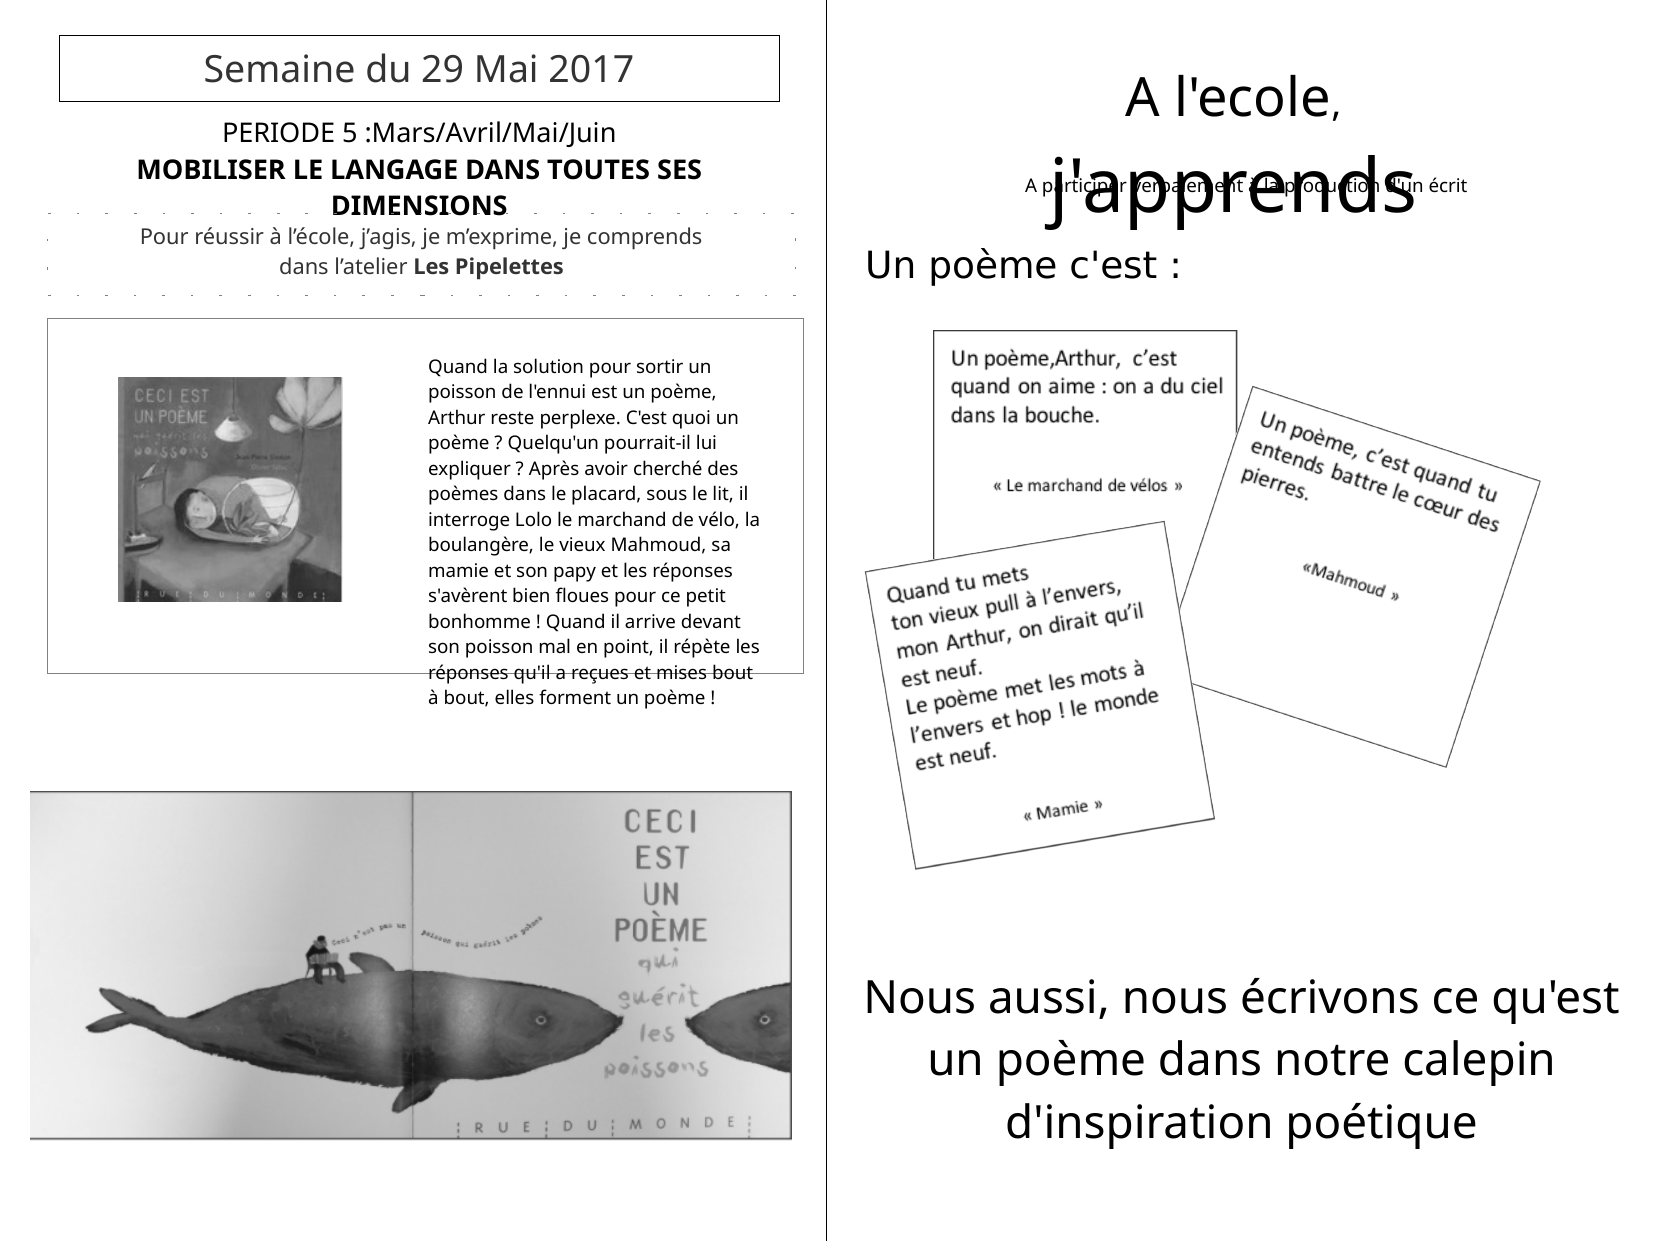

Semaine du 29 Mai 2017
A l'ecole, j'apprends
PERIODE 5 :Mars/Avril/Mai/Juin
MOBILISER LE LANGAGE DANS TOUTES SES DIMENSIONS
A participer verbalement à la production d'un écrit
Pour réussir à l’école, j’agis, je m’exprime, je comprends
dans l’atelier Les Pipelettes
Un poème c'est :
Quand la solution pour sortir un poisson de l'ennui est un poème, Arthur reste perplexe. C'est quoi un poème ? Quelqu'un pourrait-il lui expliquer ? Après avoir cherché des poèmes dans le placard, sous le lit, il interroge Lolo le marchand de vélo, la boulangère, le vieux Mahmoud, sa mamie et son papy et les réponses s'avèrent bien floues pour ce petit bonhomme ! Quand il arrive devant son poisson mal en point, il répète les réponses qu'il a reçues et mises bout à bout, elles forment un poème !
Nous aussi, nous écrivons ce qu'est un poème dans notre calepin d'inspiration poétique